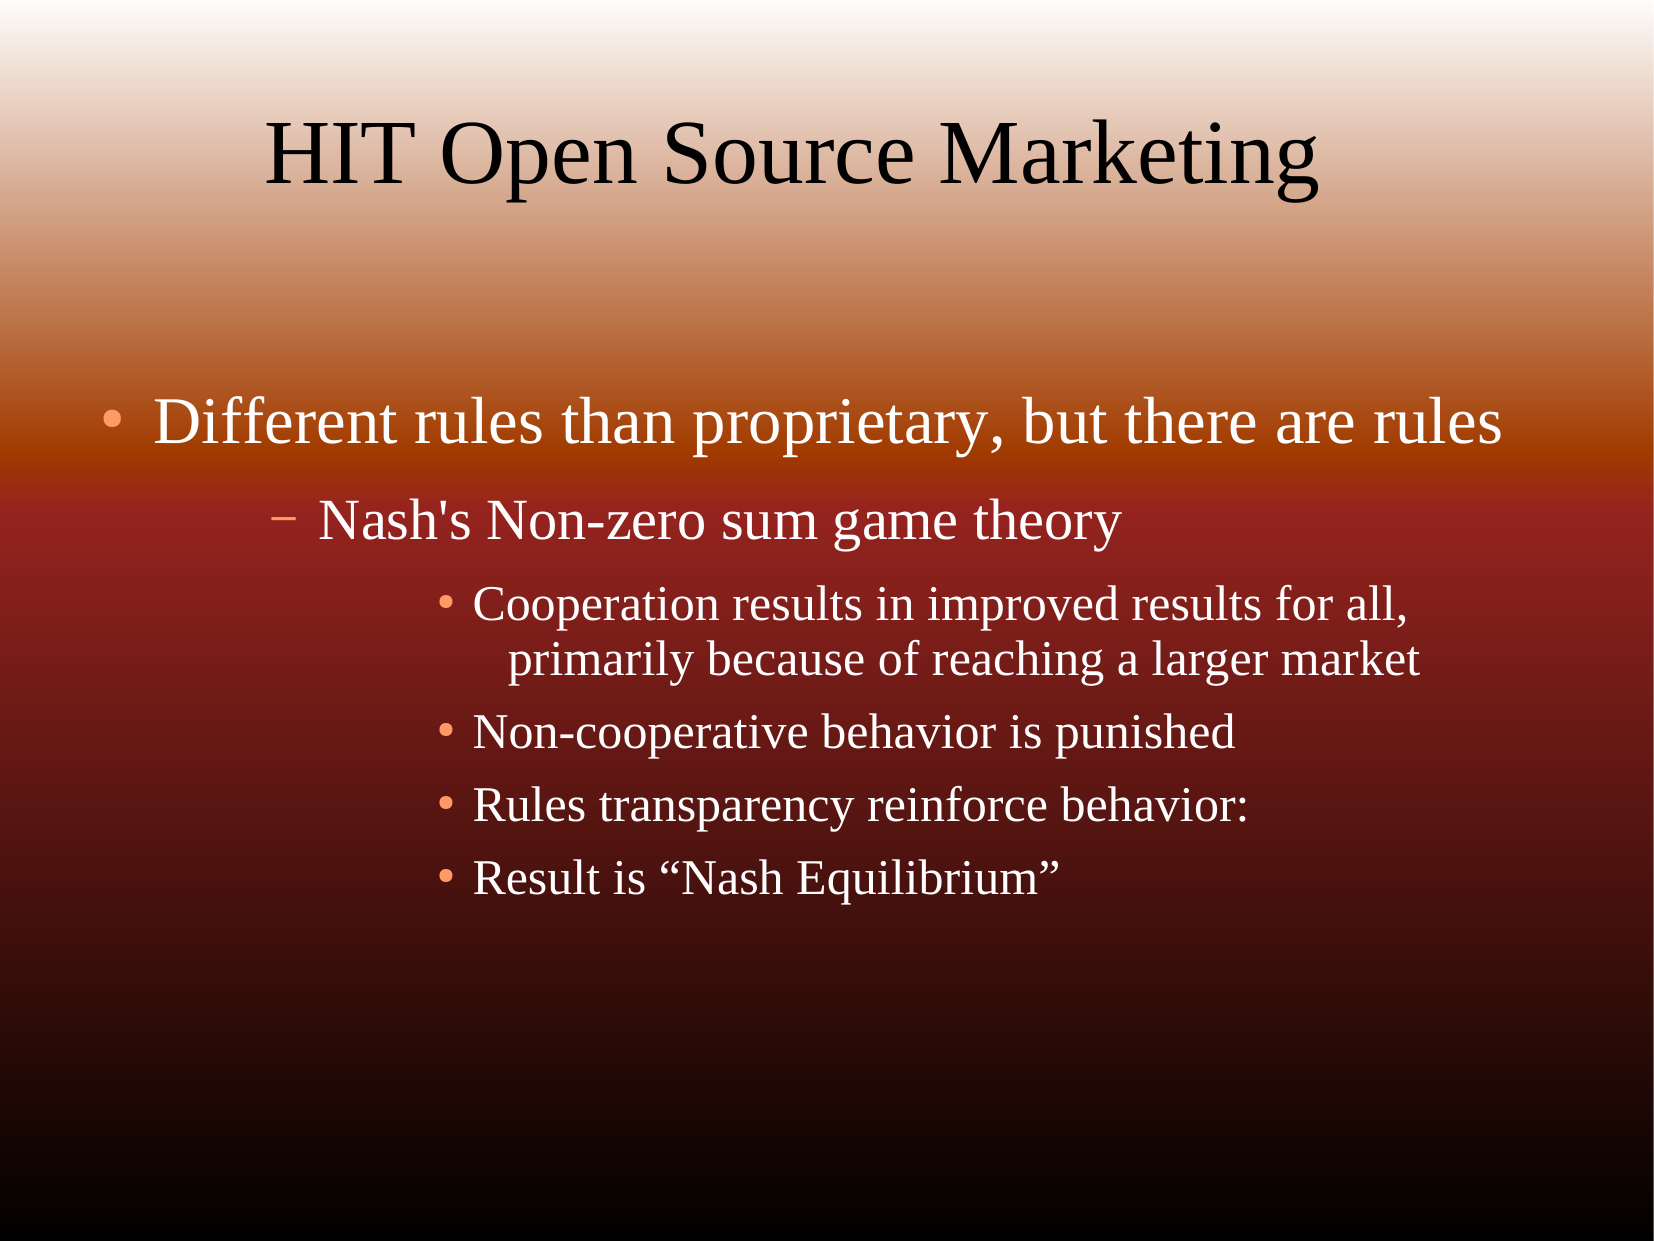

# HIT Open Source Marketing
Different rules than proprietary, but there are rules
Nash's Non-zero sum game theory
Cooperation results in improved results for all, primarily because of reaching a larger market
Non-cooperative behavior is punished
Rules transparency reinforce behavior:
Result is “Nash Equilibrium”